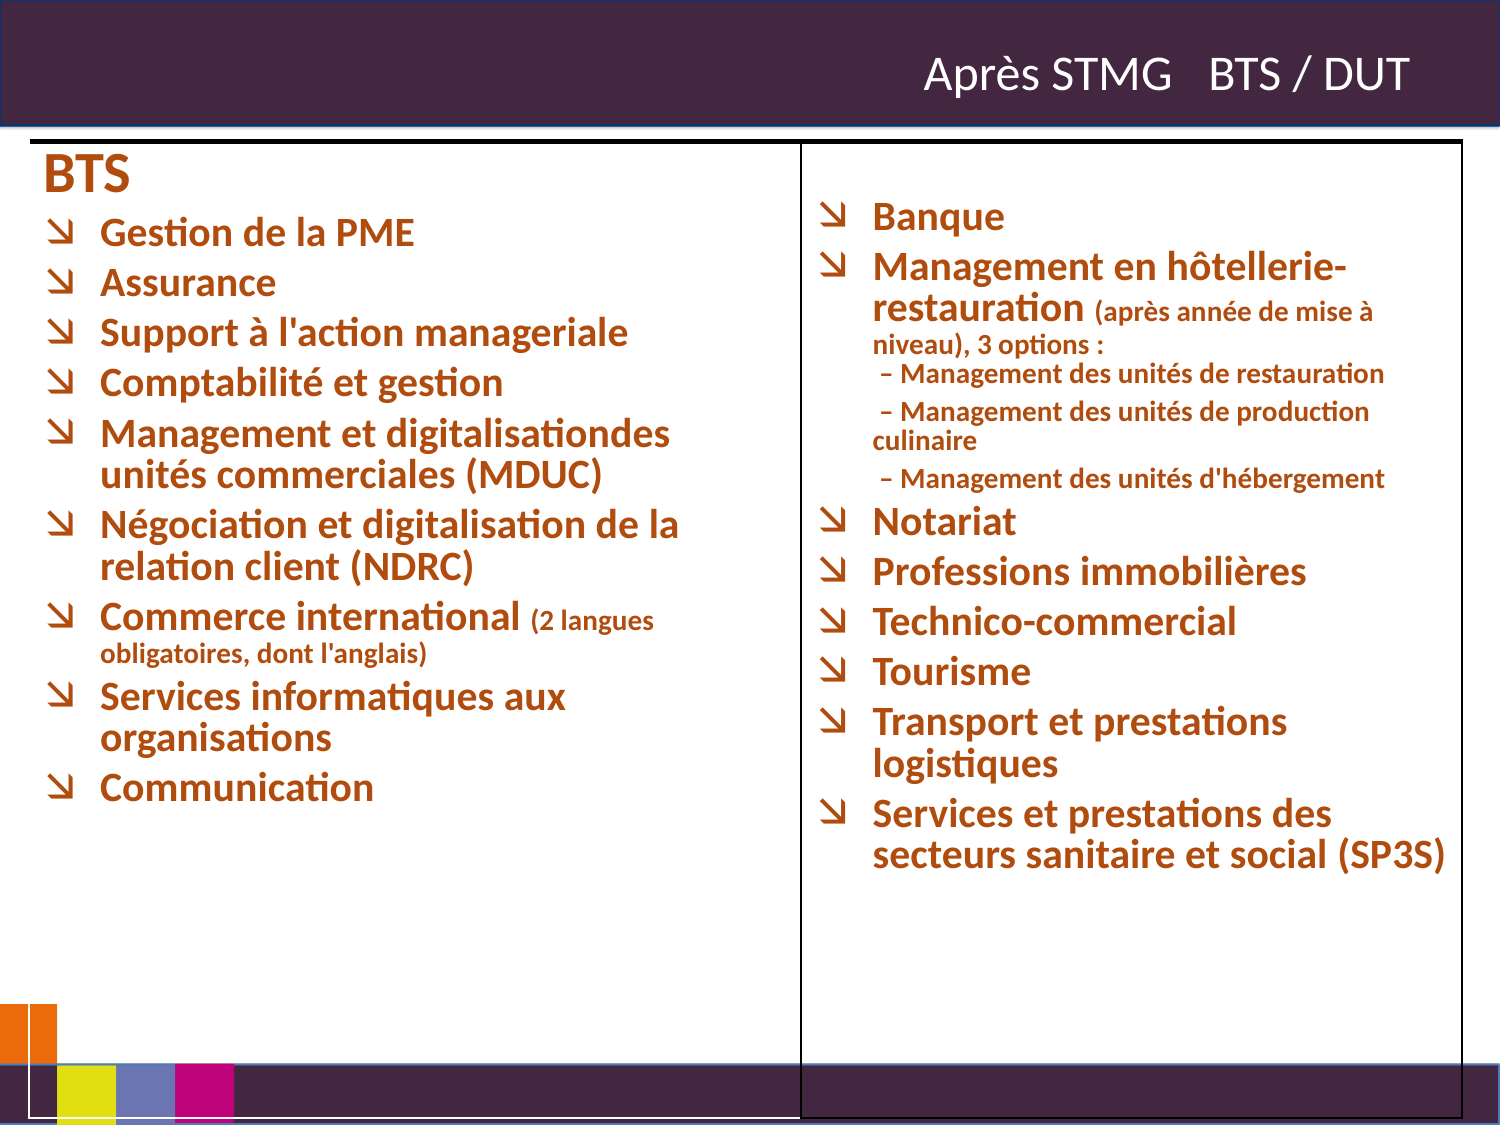

Après STMG BTS / DUT
| BTS Gestion de la PME Assurance Support à l'action manageriale Comptabilité et gestion Management et digitalisationdes unités commerciales (MDUC) Négociation et digitalisation de la relation client (NDRC) Commerce international (2 langues obligatoires, dont l'anglais) Services informatiques aux organisations Communication | Banque Management en hôtellerie-restauration (après année de mise à niveau), 3 options : – Management des unités de restauration – Management des unités de production culinaire – Management des unités d'hébergement Notariat Professions immobilières Technico-commercial Tourisme Transport et prestations logistiques Services et prestations des secteurs sanitaire et social (SP3S) |
| --- | --- |